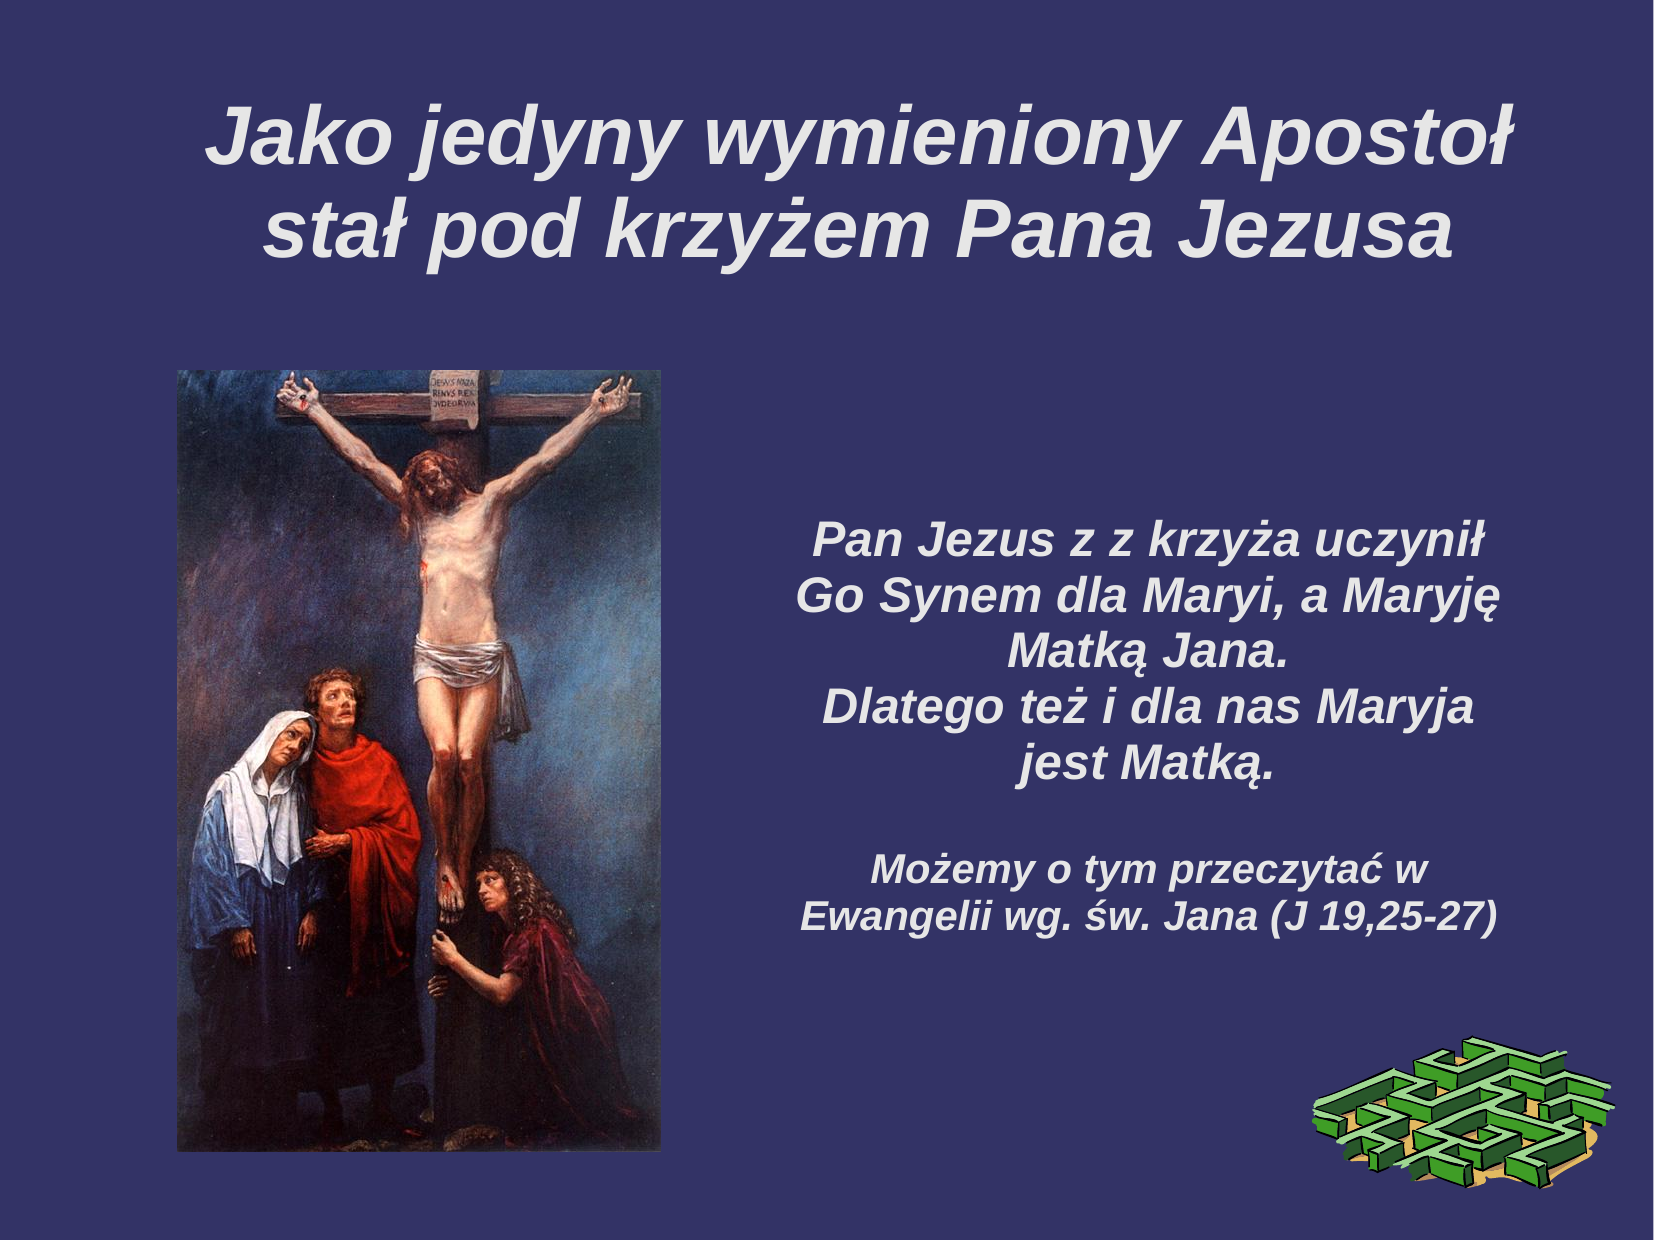

# Jako jedyny wymieniony Apostoł stał pod krzyżem Pana Jezusa
Pan Jezus z z krzyża uczynił Go Synem dla Maryi, a Maryję Matką Jana.
Dlatego też i dla nas Maryja jest Matką.
Możemy o tym przeczytać w Ewangelii wg. św. Jana (J 19,25-27)